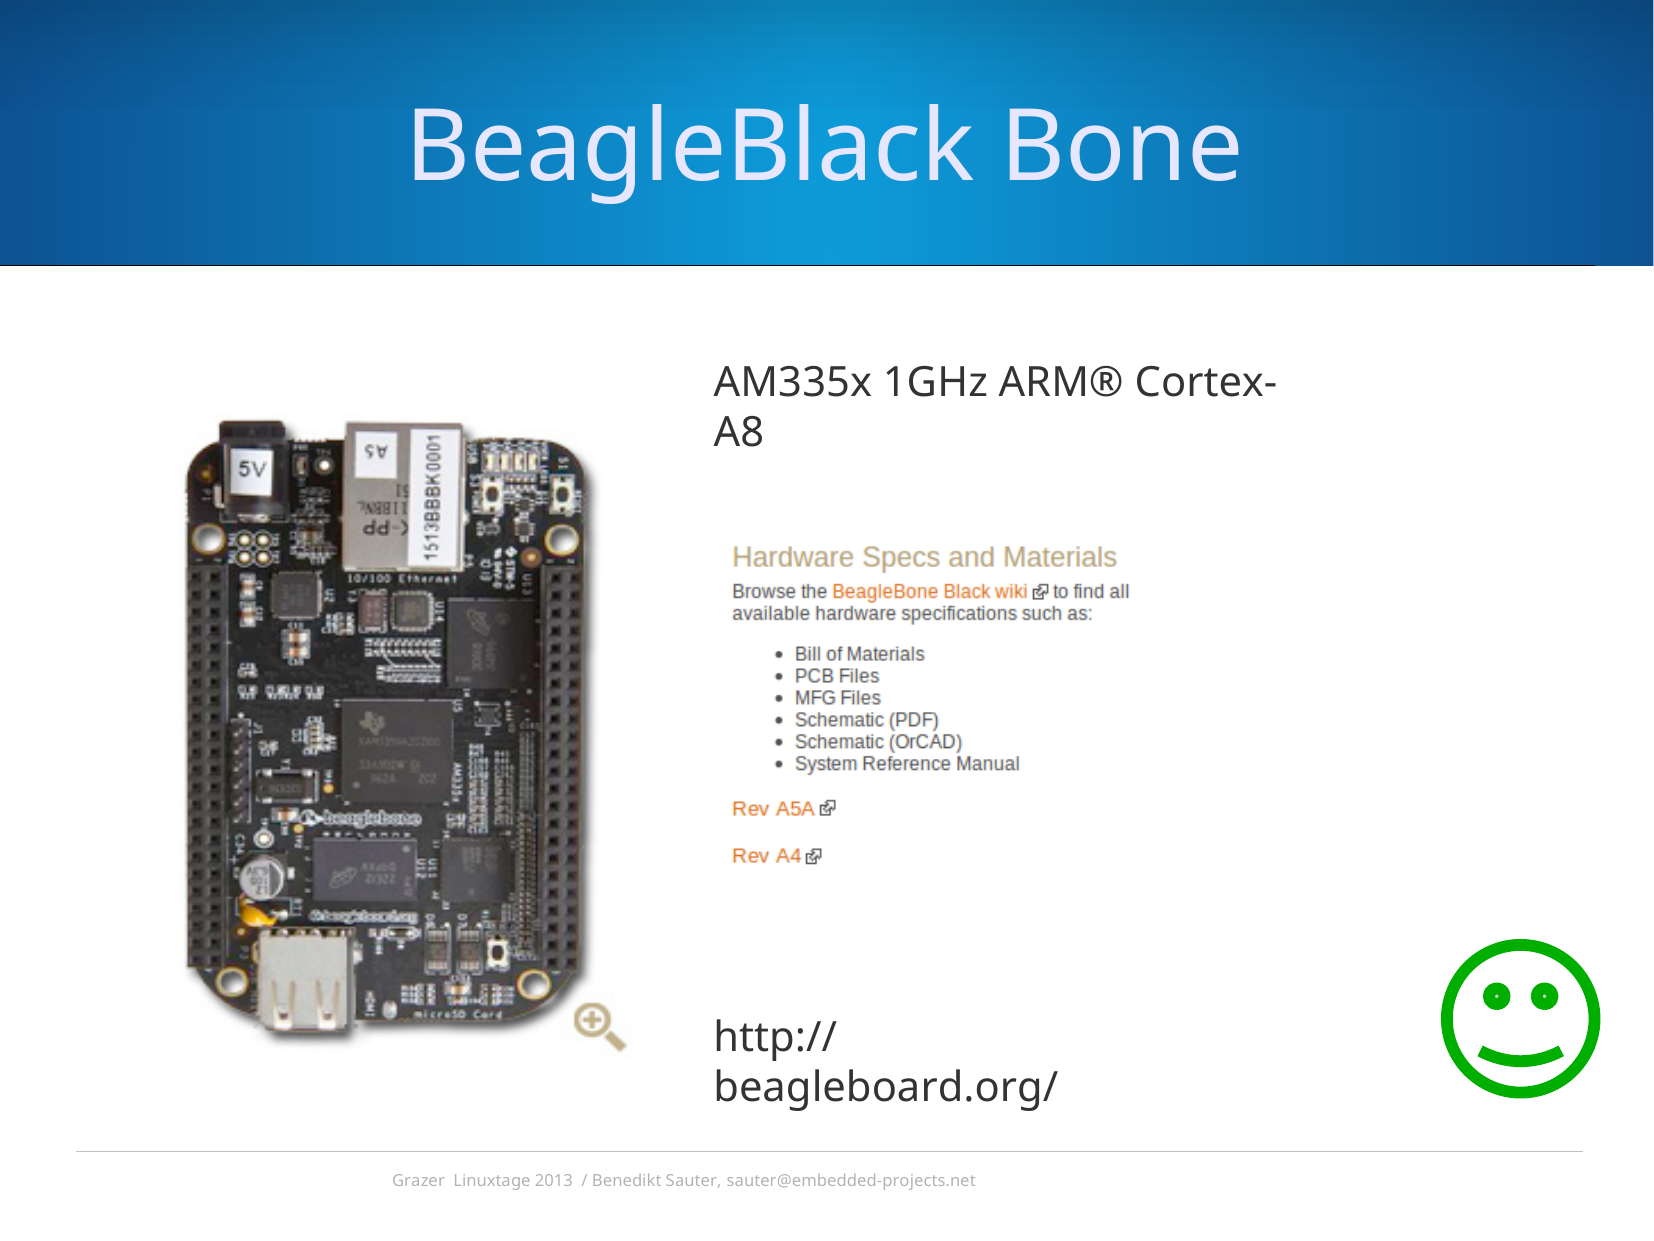

# BeagleBlack Bone
AM335x 1GHz ARM® Cortex-A8
http://beagleboard.org/